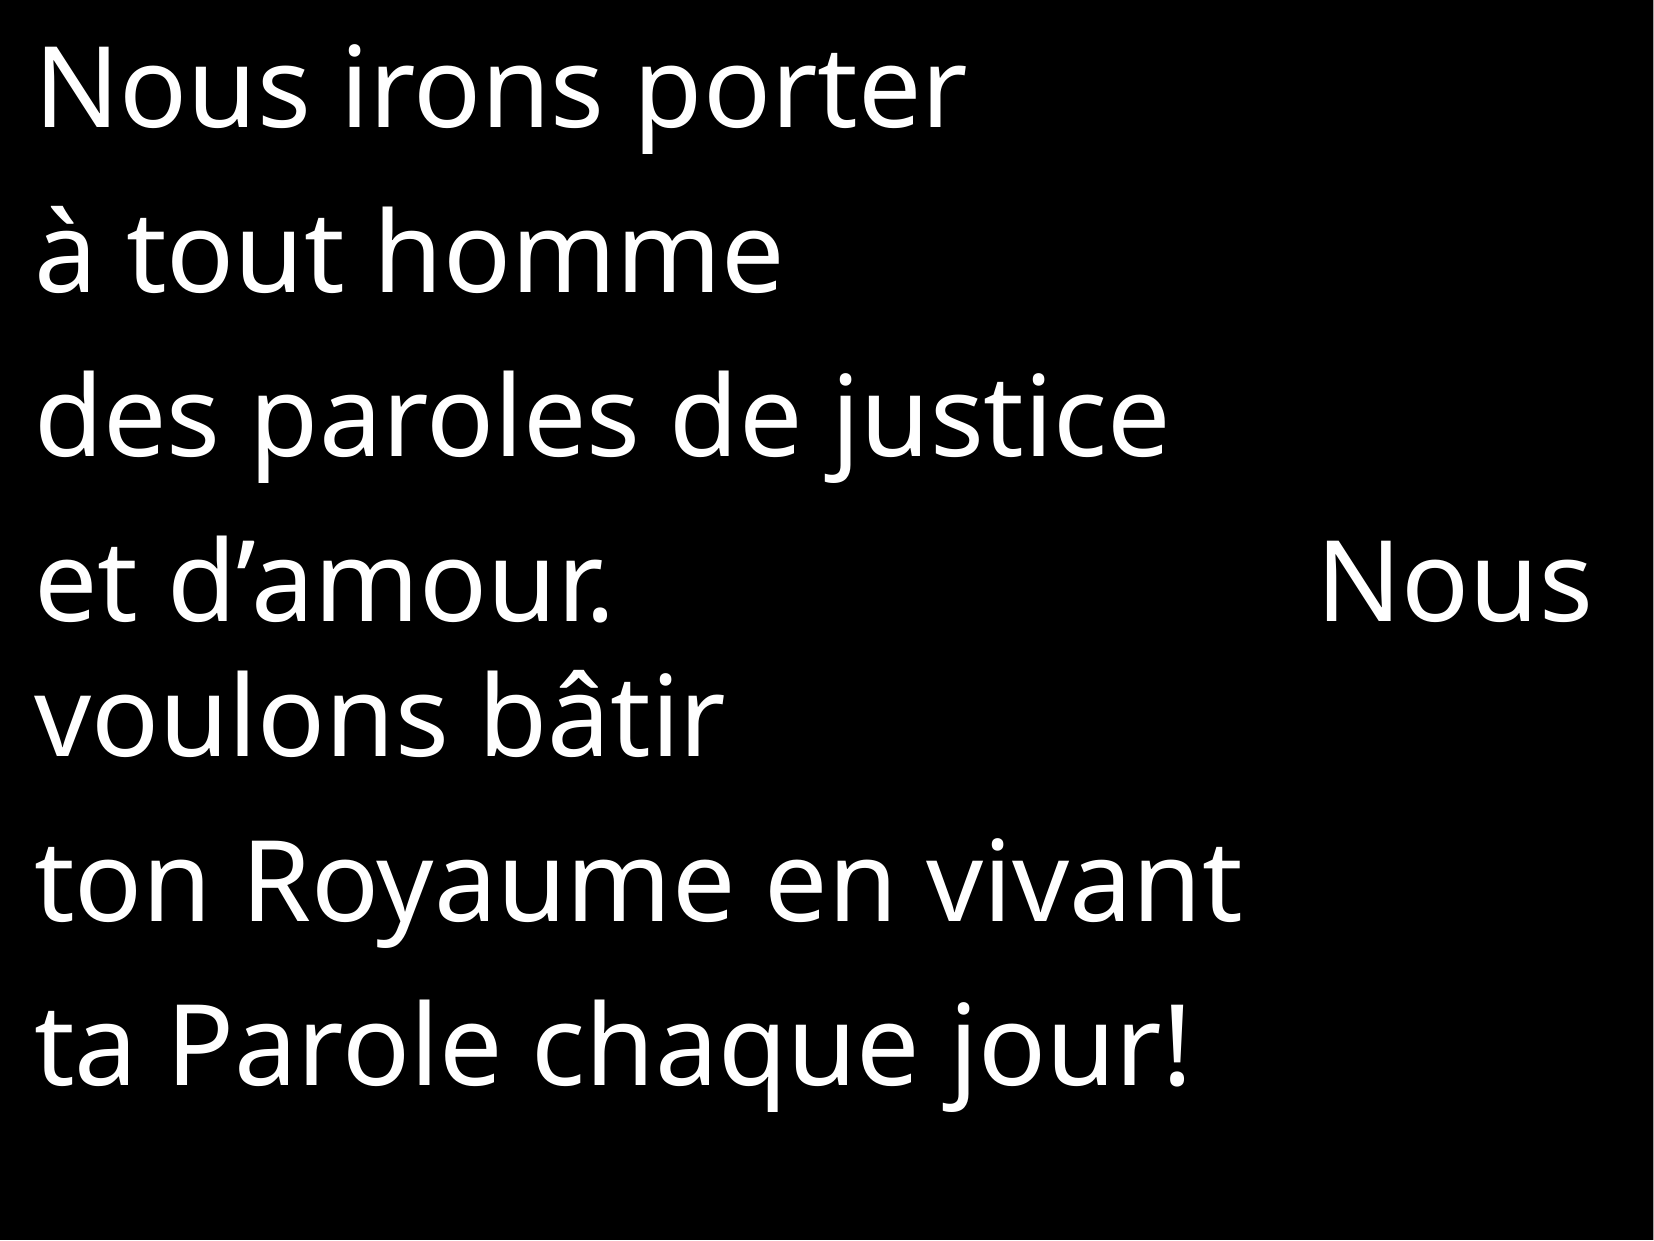

Nous irons porter
à tout homme
des paroles de justice
et d’amour. Nous voulons bâtir
ton Royaume en vivant
ta Parole chaque jour!
#